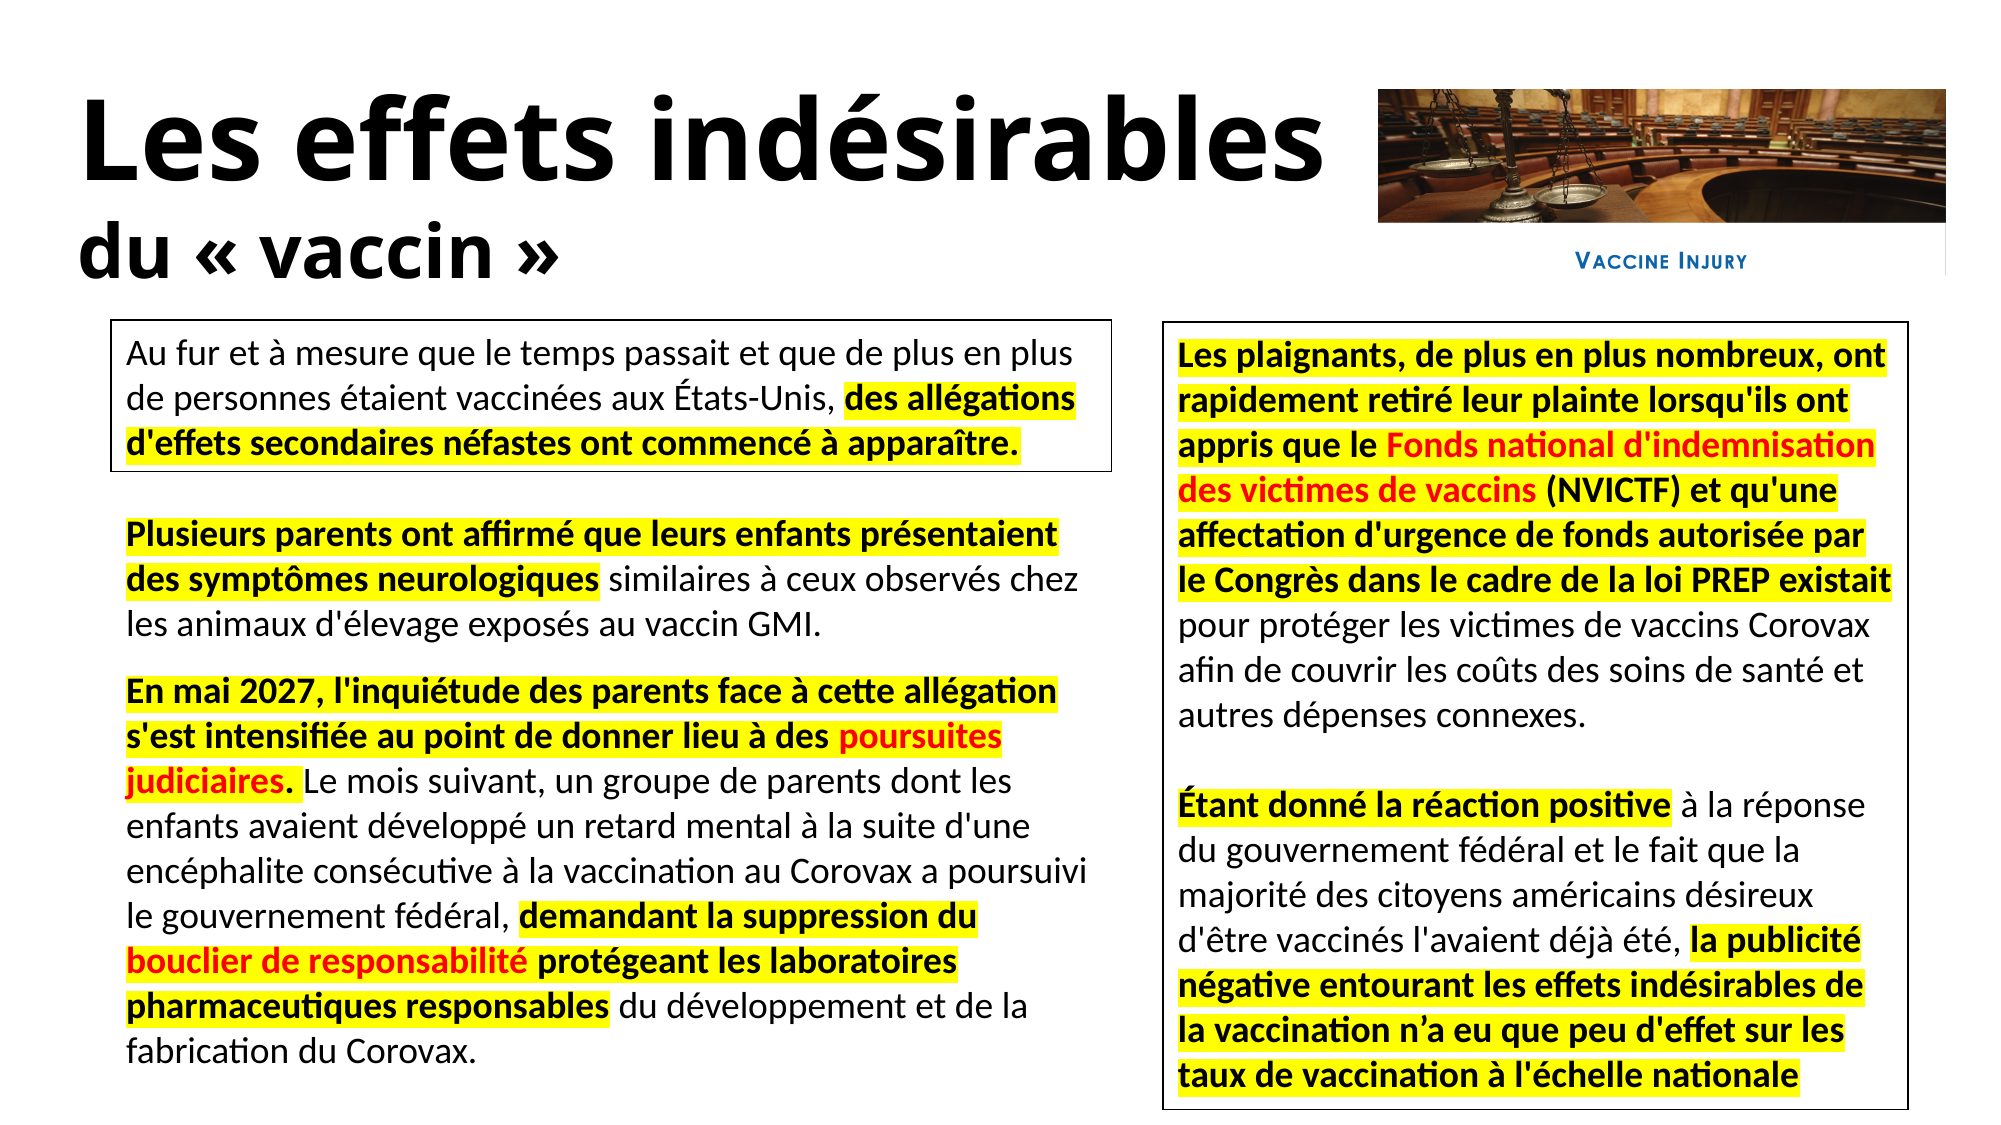

Les effets indésirables
du « vaccin »
Au fur et à mesure que le temps passait et que de plus en plus de personnes étaient vaccinées aux États-Unis, des allégations d'effets secondaires néfastes ont commencé à apparaître.
Les plaignants, de plus en plus nombreux, ont rapidement retiré leur plainte lorsqu'ils ont appris que le Fonds national d'indemnisation des victimes de vaccins (NVICTF) et qu'une affectation d'urgence de fonds autorisée par le Congrès dans le cadre de la loi PREP existait pour protéger les victimes de vaccins Corovax afin de couvrir les coûts des soins de santé et autres dépenses connexes.
Étant donné la réaction positive à la réponse du gouvernement fédéral et le fait que la majorité des citoyens américains désireux d'être vaccinés l'avaient déjà été, la publicité négative entourant les effets indésirables de la vaccination n’a eu que peu d'effet sur les taux de vaccination à l'échelle nationale
Plusieurs parents ont affirmé que leurs enfants présentaient des symptômes neurologiques similaires à ceux observés chez les animaux d'élevage exposés au vaccin GMI.
En mai 2027, l'inquiétude des parents face à cette allégation s'est intensifiée au point de donner lieu à des poursuites judiciaires. Le mois suivant, un groupe de parents dont les enfants avaient développé un retard mental à la suite d'une encéphalite consécutive à la vaccination au Corovax a poursuivi le gouvernement fédéral, demandant la suppression du bouclier de responsabilité protégeant les laboratoires pharmaceutiques responsables du développement et de la fabrication du Corovax.